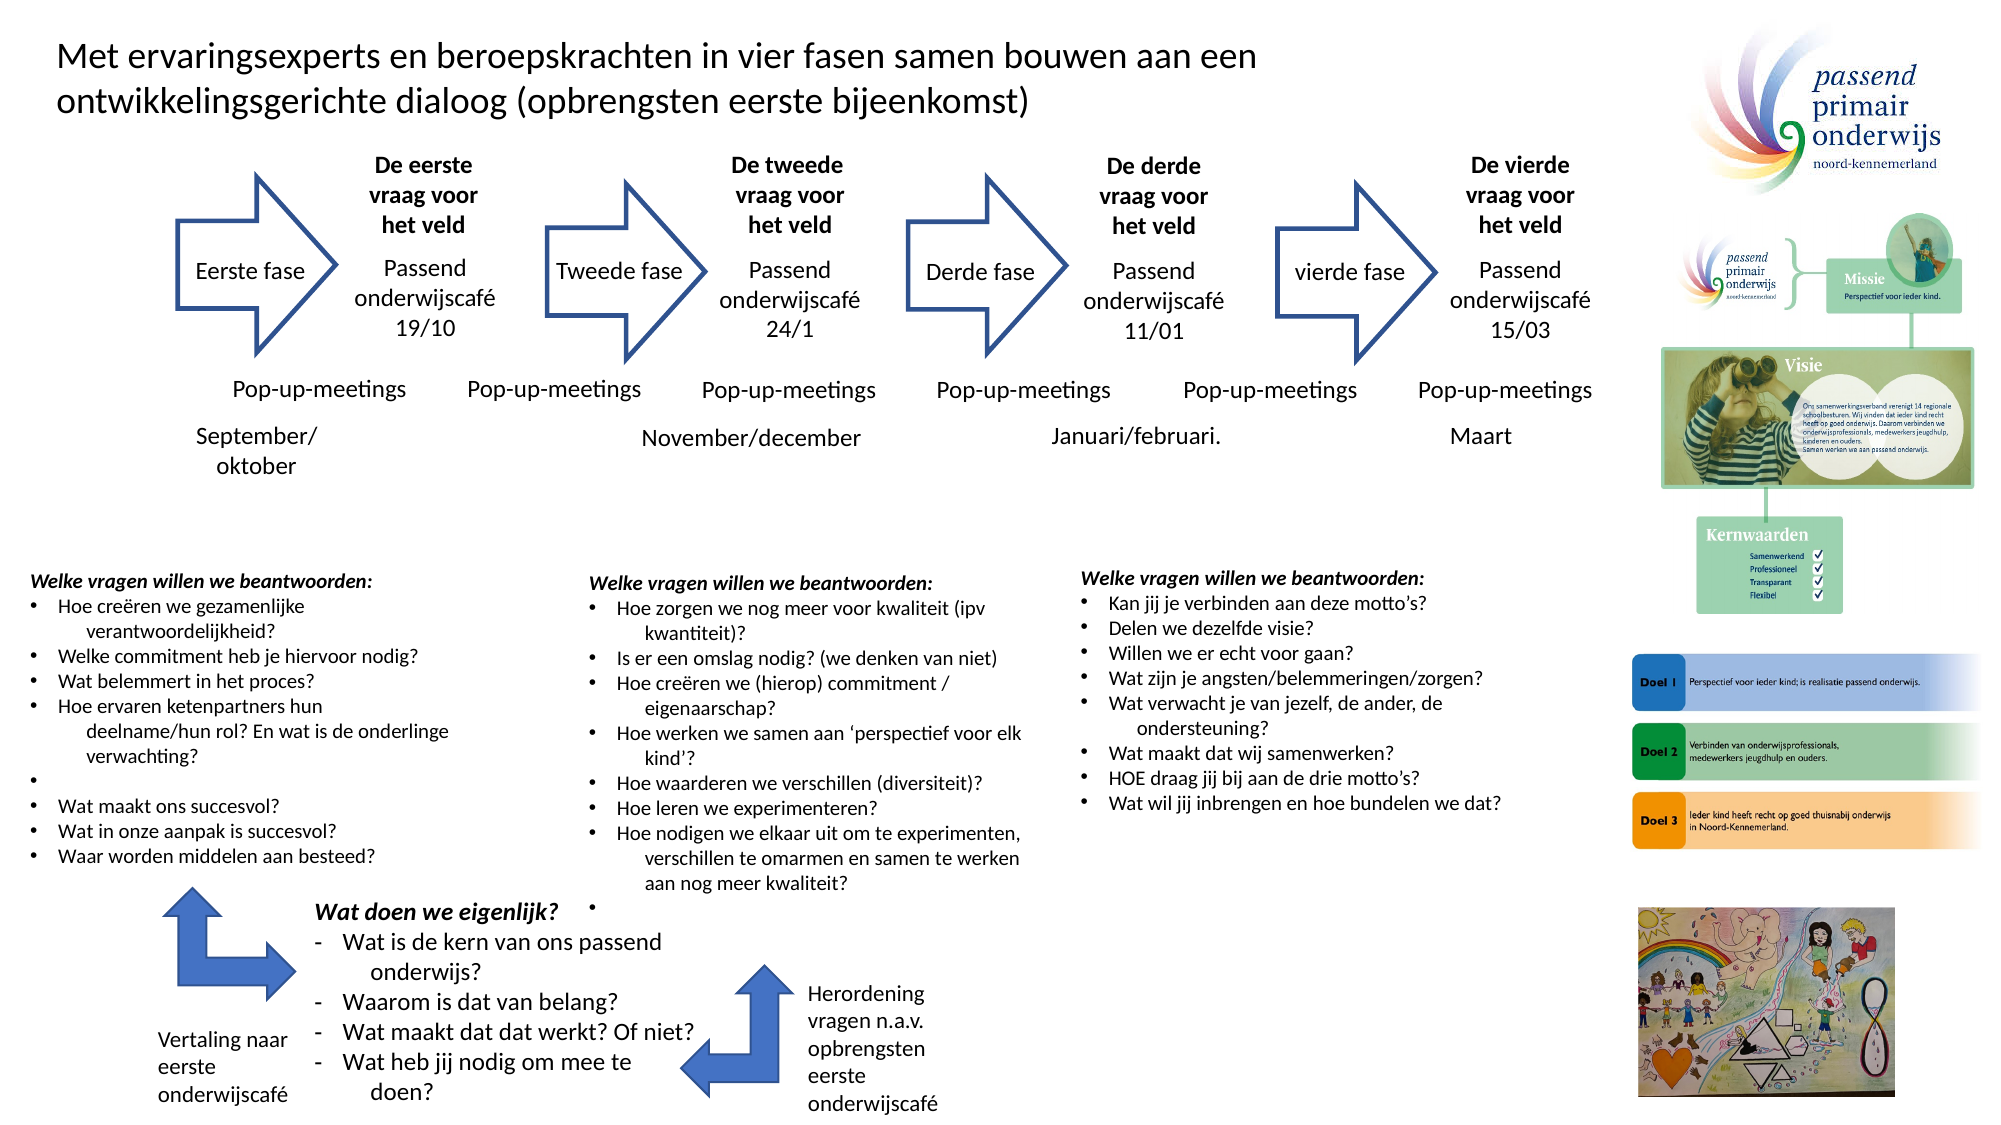

Met ervaringsexperts en beroepskrachten in vier fasen samen bouwen aan een ontwikkelingsgerichte dialoog (opbrengsten eerste bijeenkomst)
De tweede vraag voor het veld
De eerste vraag voor het veld
De vierde vraag voor het veld
De derde vraag voor het veld
Passend onderwijscafé
19/10
Passend onderwijscafé
24/1
Passend onderwijscafé
15/03
Passend onderwijscafé
11/01
Eerste fase
Tweede fase
Derde fase
vierde fase
Pop-up-meetings
Pop-up-meetings
Pop-up-meetings
Pop-up-meetings
Pop-up-meetings
Pop-up-meetings
April/juni
Januari/februari.
Maart
September/oktober
November/december
Welke vragen willen we beantwoorden:
Kan jij je verbinden aan deze motto’s?
Delen we dezelfde visie?
Willen we er echt voor gaan?
Wat zijn je angsten/belemmeringen/zorgen?
Wat verwacht je van jezelf, de ander, de ondersteuning?
Wat maakt dat wij samenwerken?
HOE draag jij bij aan de drie motto’s?
Wat wil jij inbrengen en hoe bundelen we dat?
Welke vragen willen we beantwoorden:
Hoe creëren we gezamenlijke verantwoordelijkheid?
Welke commitment heb je hiervoor nodig?
Wat belemmert in het proces?
Hoe ervaren ketenpartners hun deelname/hun rol? En wat is de onderlinge verwachting?
Wat maakt ons succesvol?
Wat in onze aanpak is succesvol?
Waar worden middelen aan besteed?
Welke vragen willen we beantwoorden:
Hoe zorgen we nog meer voor kwaliteit (ipv kwantiteit)?
Is er een omslag nodig? (we denken van niet)
Hoe creëren we (hierop) commitment / eigenaarschap?
Hoe werken we samen aan ‘perspectief voor elk kind’?
Hoe waarderen we verschillen (diversiteit)?
Hoe leren we experimenteren?
Hoe nodigen we elkaar uit om te experimenten, verschillen te omarmen en samen te werken aan nog meer kwaliteit?
Wat doen we eigenlijk?
Wat is de kern van ons passend onderwijs?
Waarom is dat van belang?
Wat maakt dat dat werkt? Of niet?
Wat heb jij nodig om mee te doen?
Herordening vragen n.a.v. opbrengsten eerste onderwijscafé
Vertaling naar eerste onderwijscafé